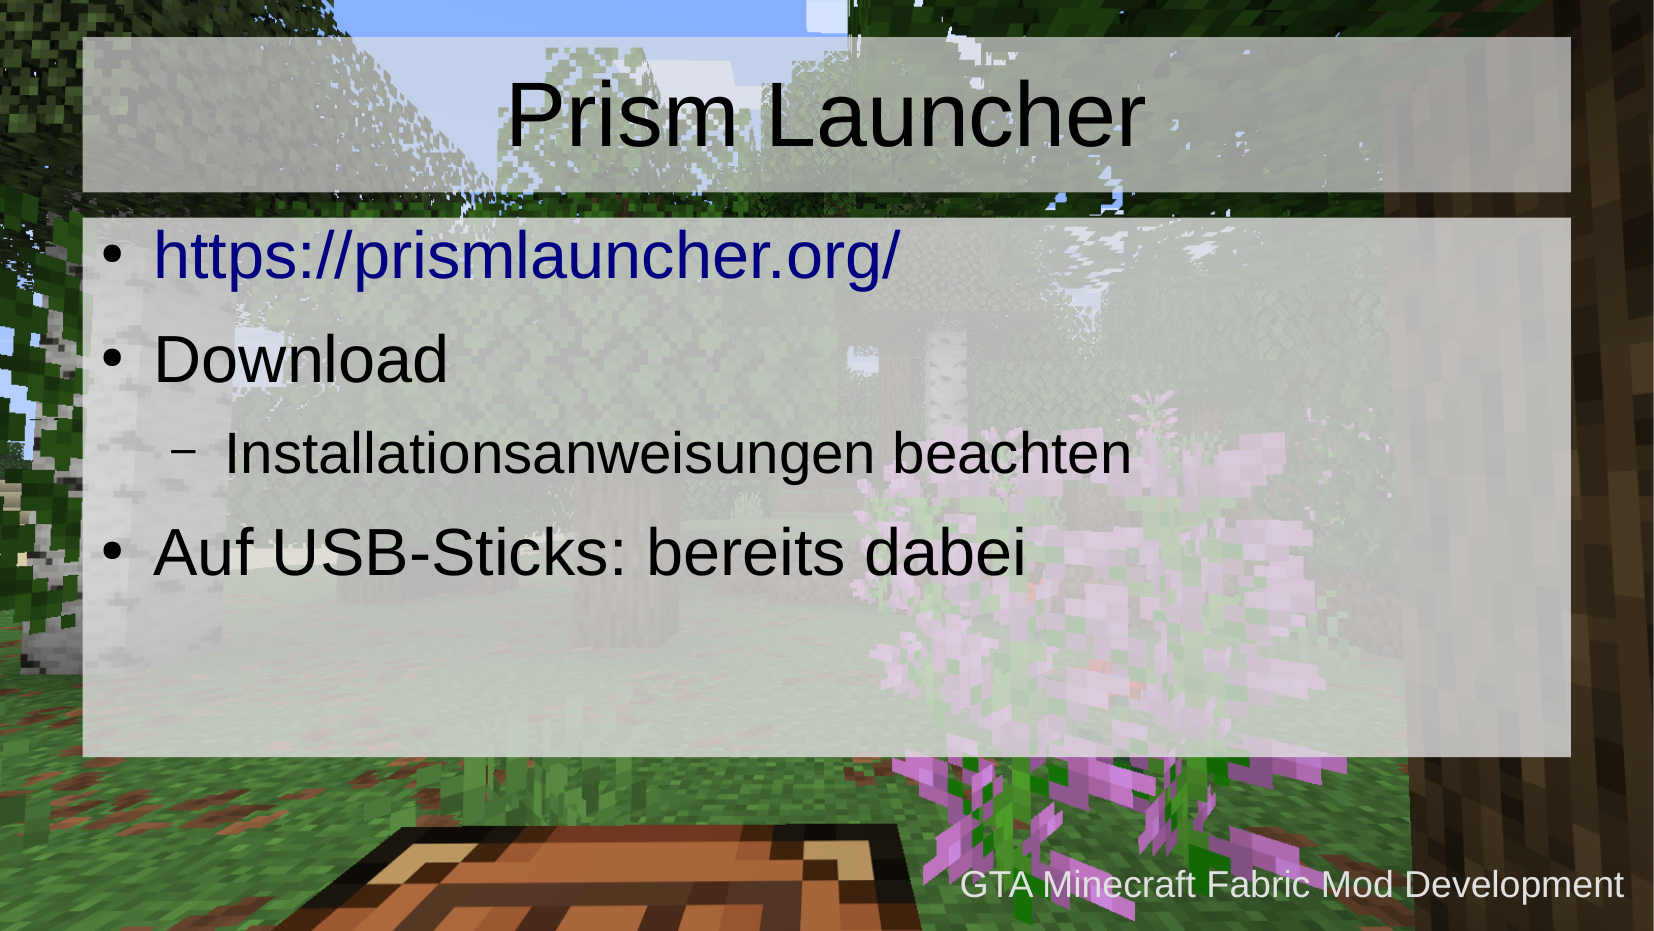

# Prism Launcher
https://prismlauncher.org/
Download
Installationsanweisungen beachten
Auf USB-Sticks: bereits dabei